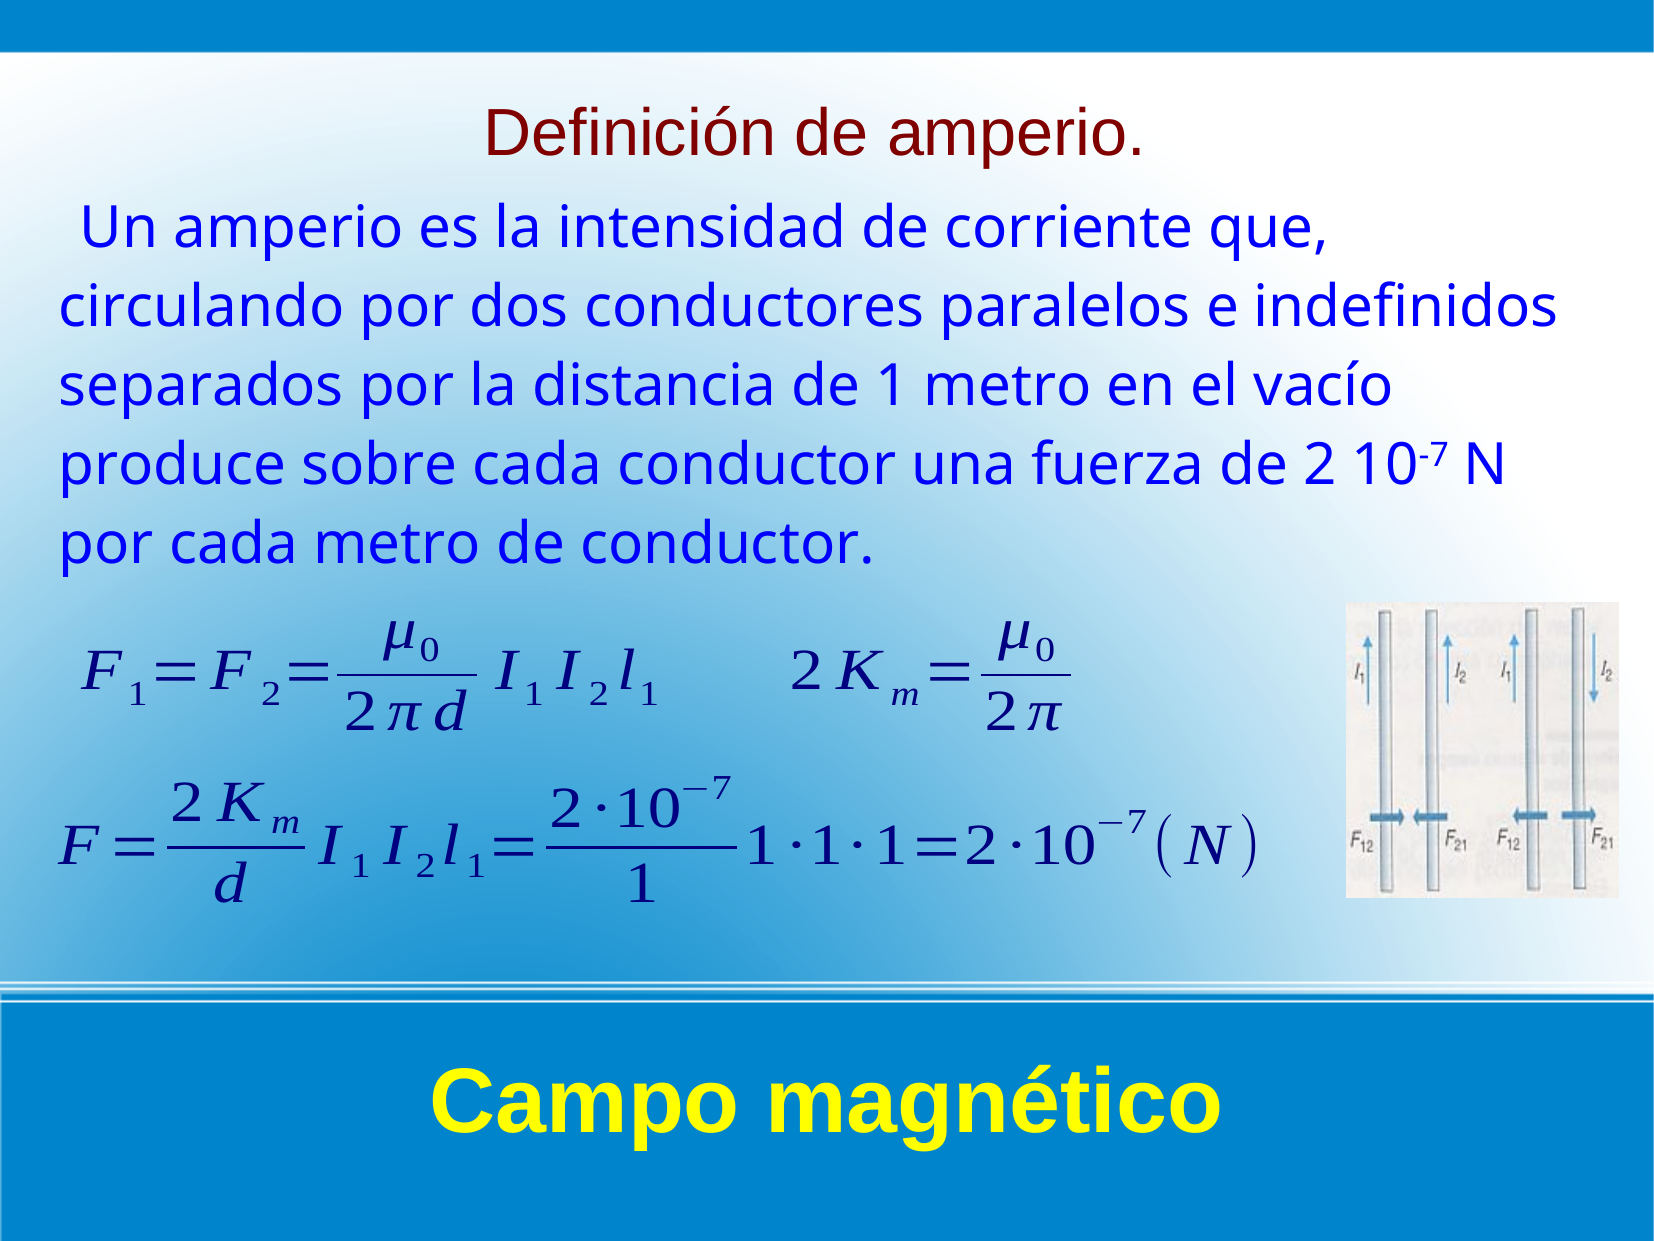

Definición de amperio.
Un amperio es la intensidad de corriente que, circulando por dos conductores paralelos e indefinidos separados por la distancia de 1 metro en el vacío produce sobre cada conductor una fuerza de 2 10-7 N por cada metro de conductor.
# Campo magnético